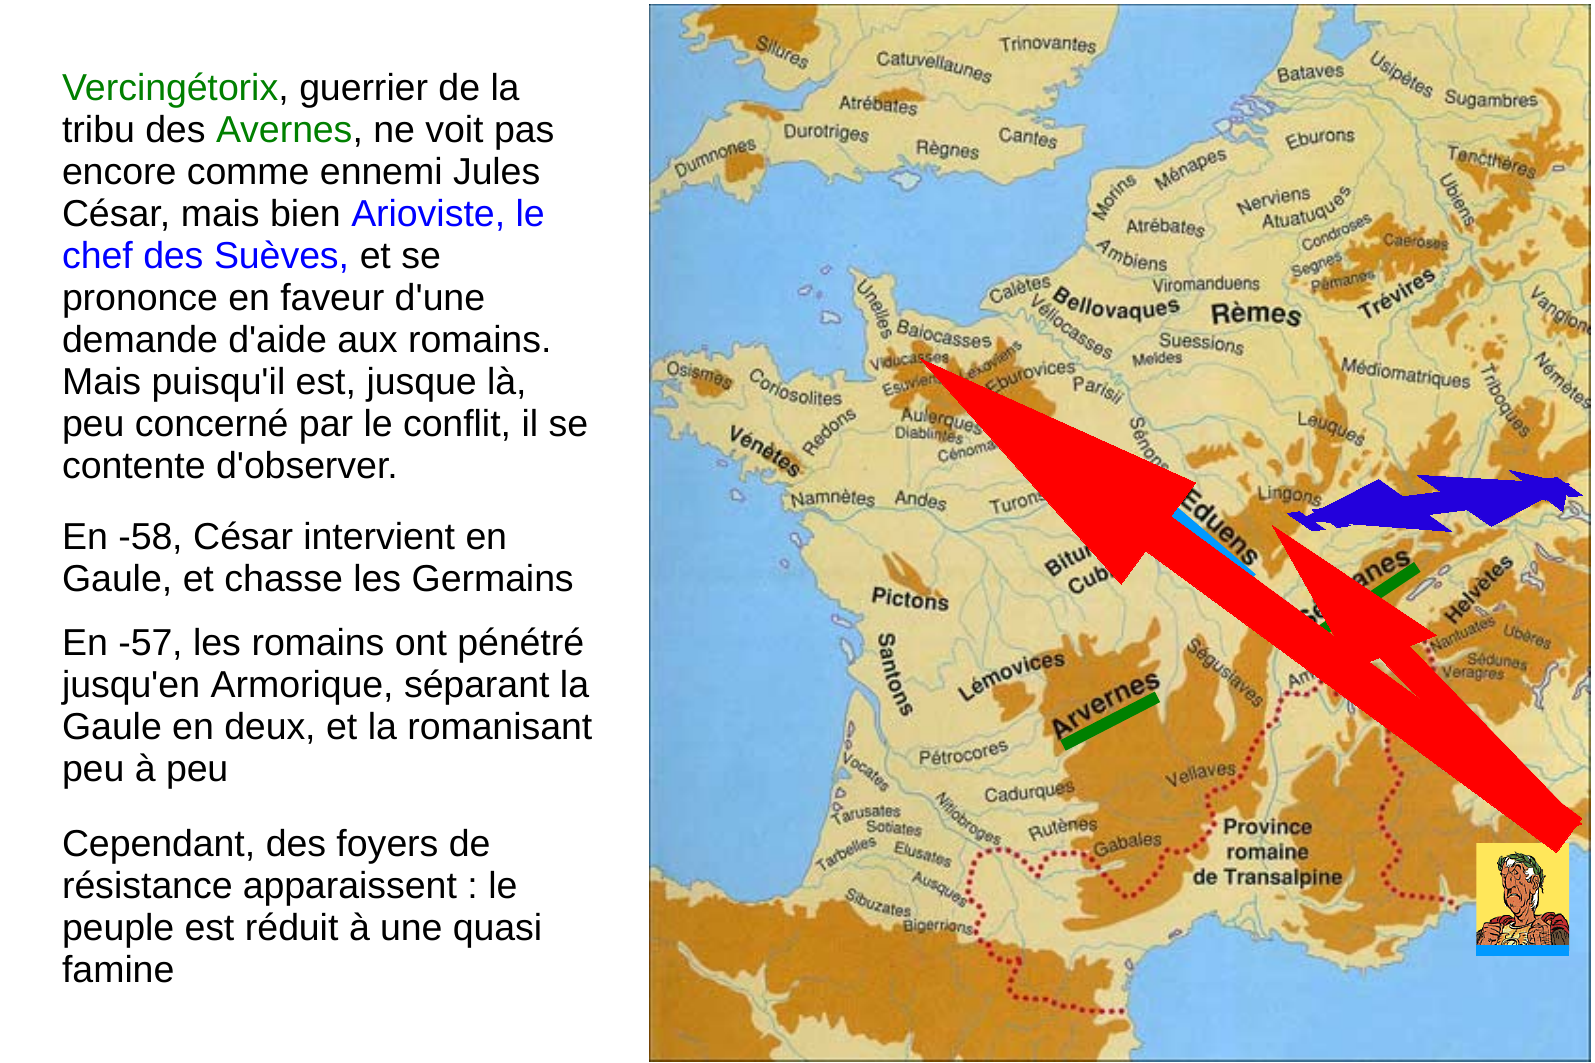

Vercingétorix, guerrier de la tribu des Avernes, ne voit pas encore comme ennemi Jules César, mais bien Arioviste, le chef des Suèves, et se prononce en faveur d'une demande d'aide aux romains. Mais puisqu'il est, jusque là, peu concerné par le conflit, il se contente d'observer.
En -58, César intervient en Gaule, et chasse les Germains
En -57, les romains ont pénétré jusqu'en Armorique, séparant la Gaule en deux, et la romanisant peu à peu
Cependant, des foyers de résistance apparaissent : le peuple est réduit à une quasi famine